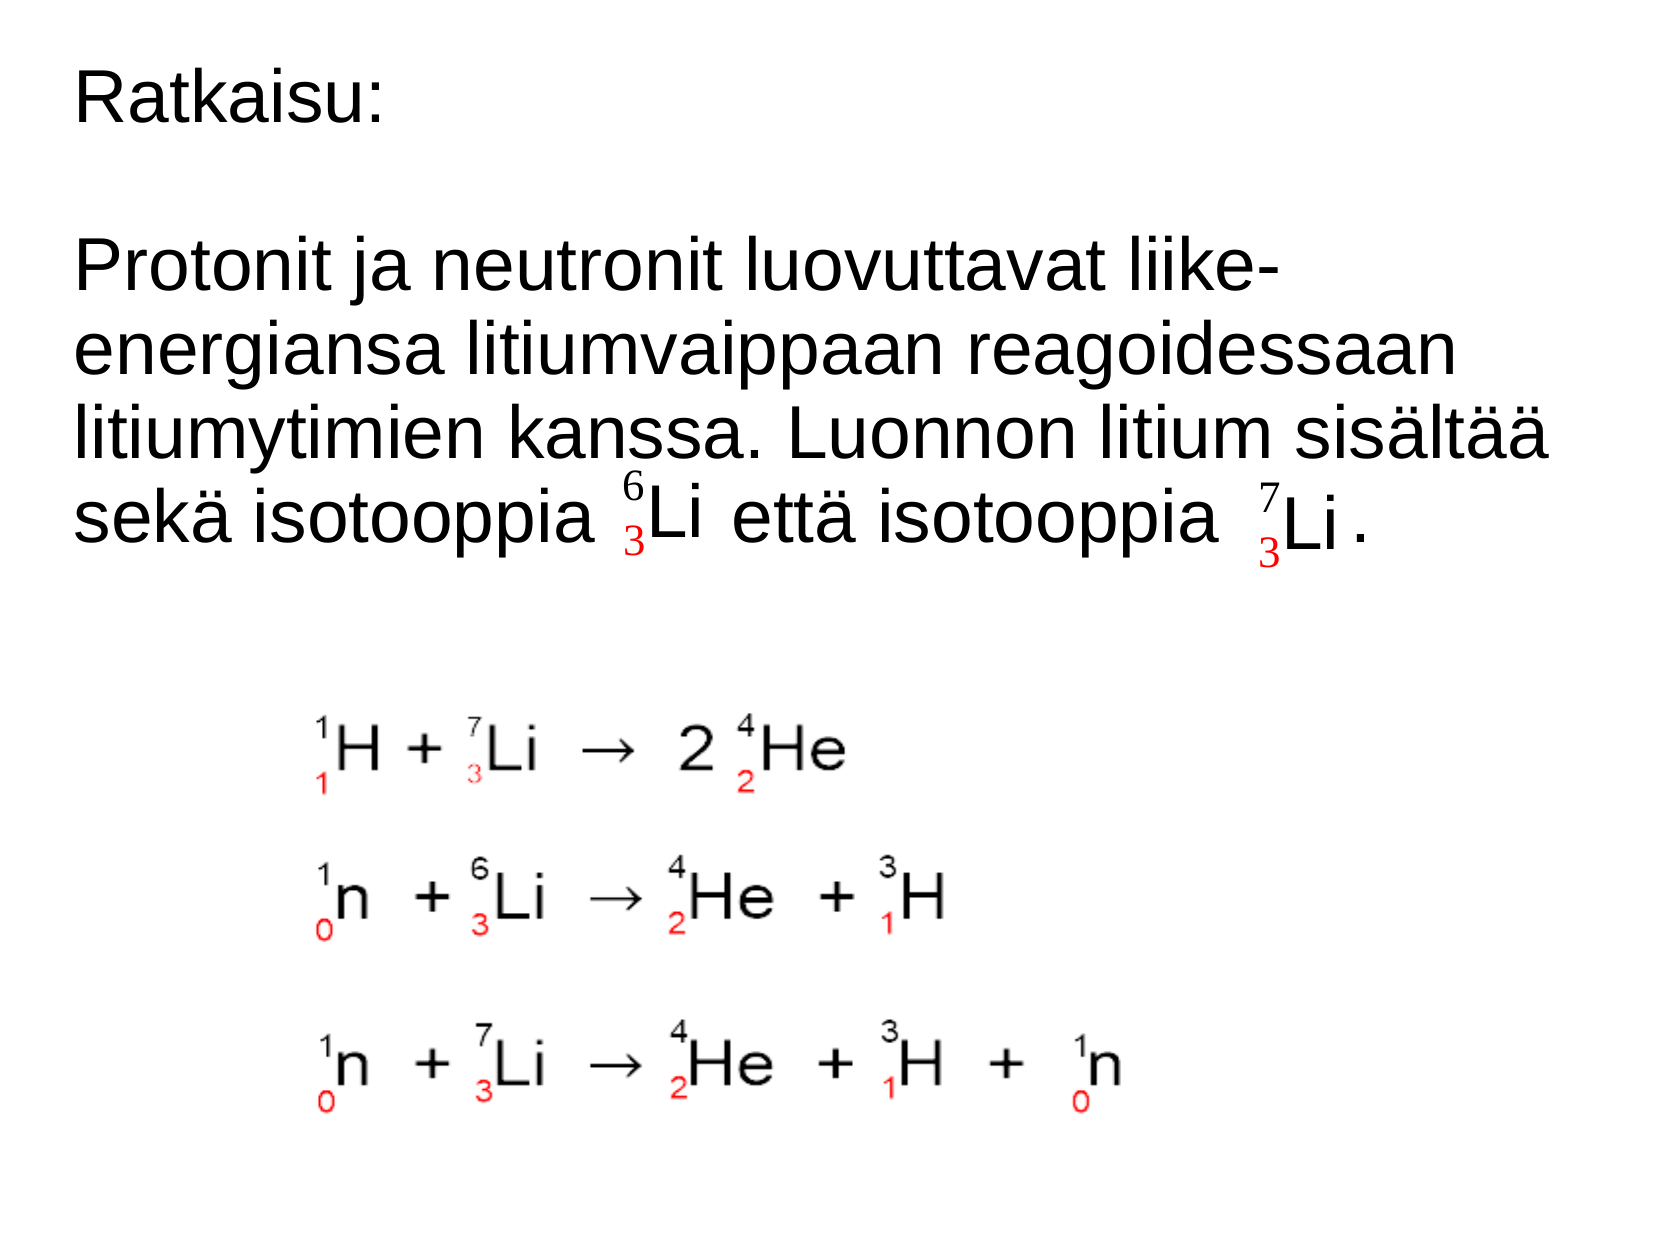

Ratkaisu:
Protonit ja neutronit luovuttavat liike-energiansa litiumvaippaan reagoidessaan litiumytimien kanssa. Luonnon litium sisältää sekä isotooppia että isotooppia .